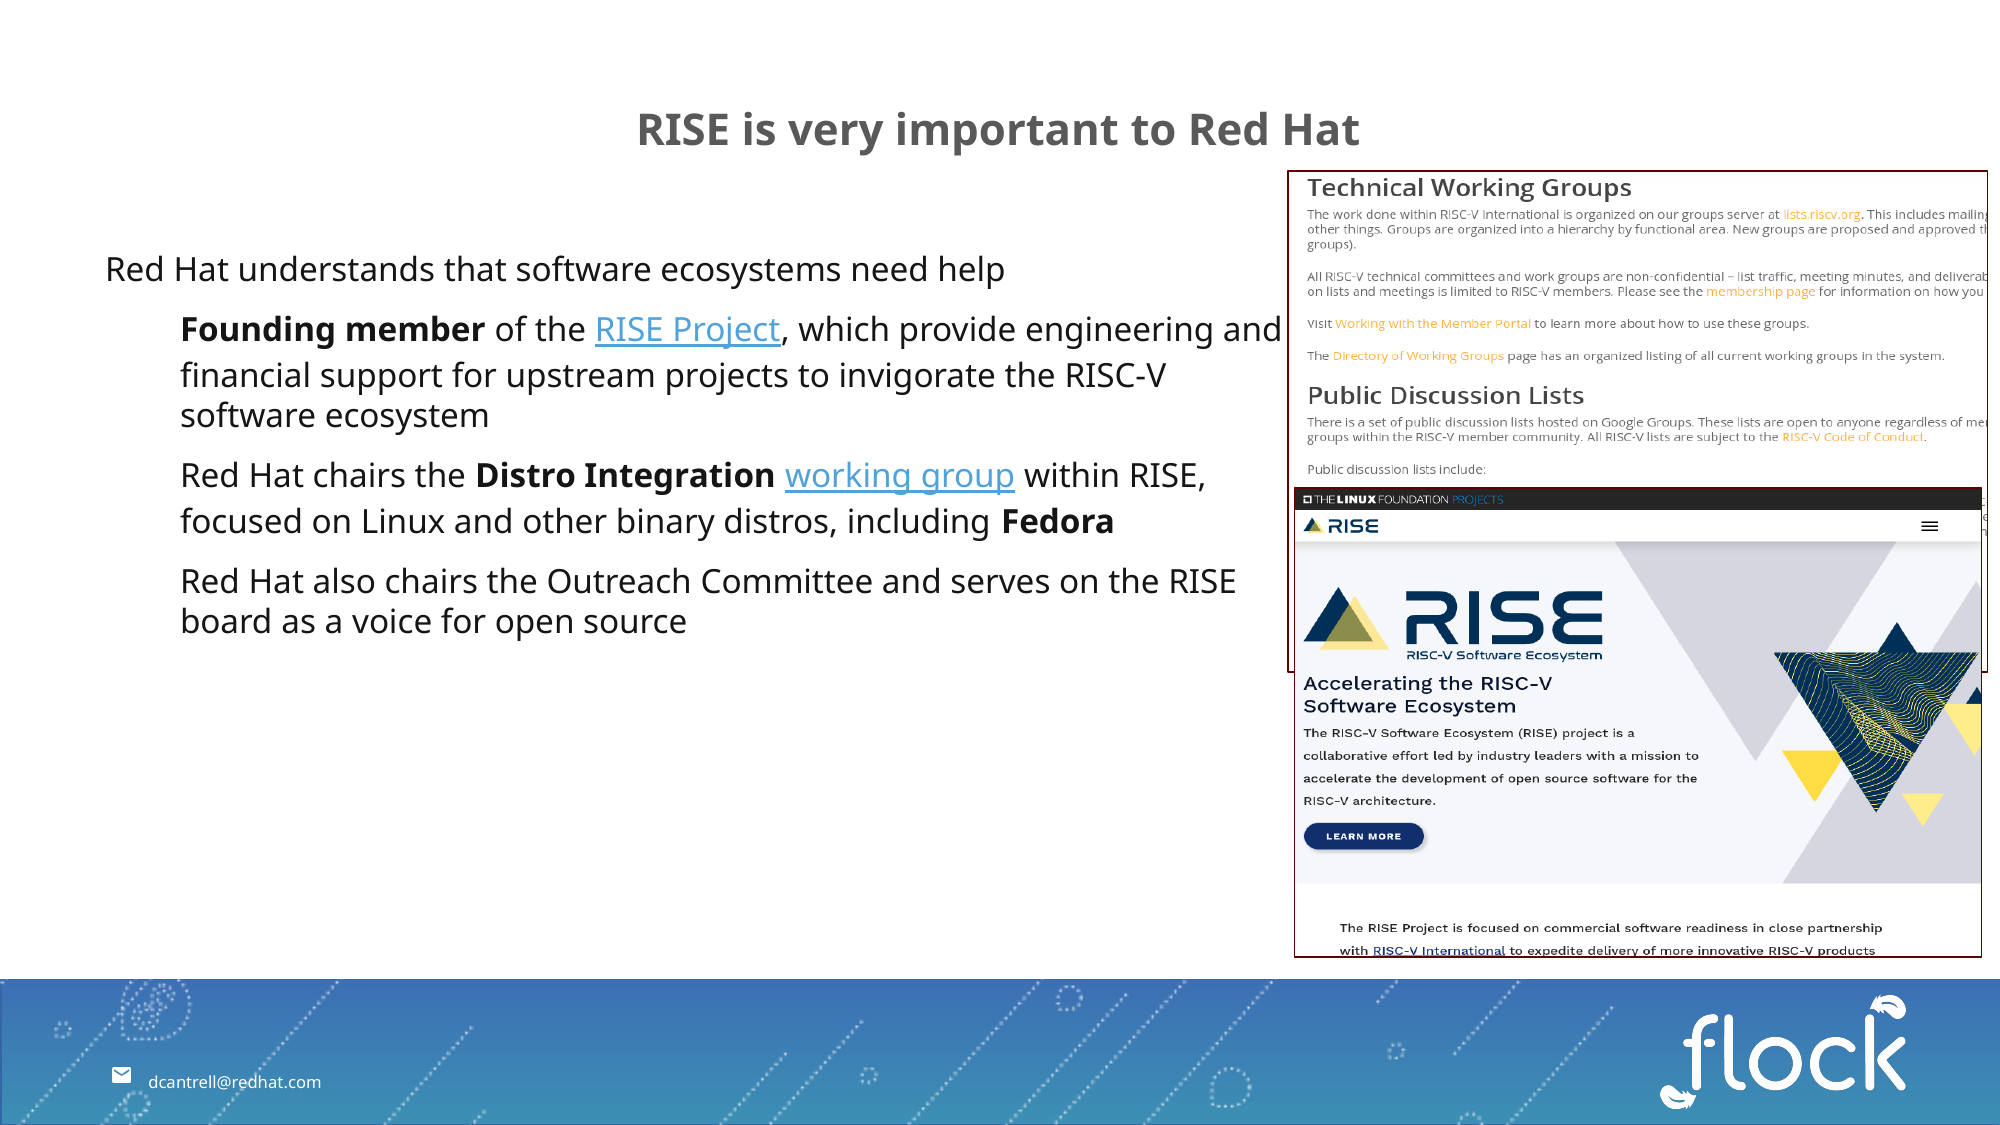

RISE is very important to Red Hat
Red Hat understands that software ecosystems need help
Founding member of the RISE Project, which provide engineering and financial support for upstream projects to invigorate the RISC-V software ecosystem
Red Hat chairs the Distro Integration working group within RISE, focused on Linux and other binary distros, including Fedora
Red Hat also chairs the Outreach Committee and serves on the RISE board as a voice for open source
# dcantrell@redhat.com